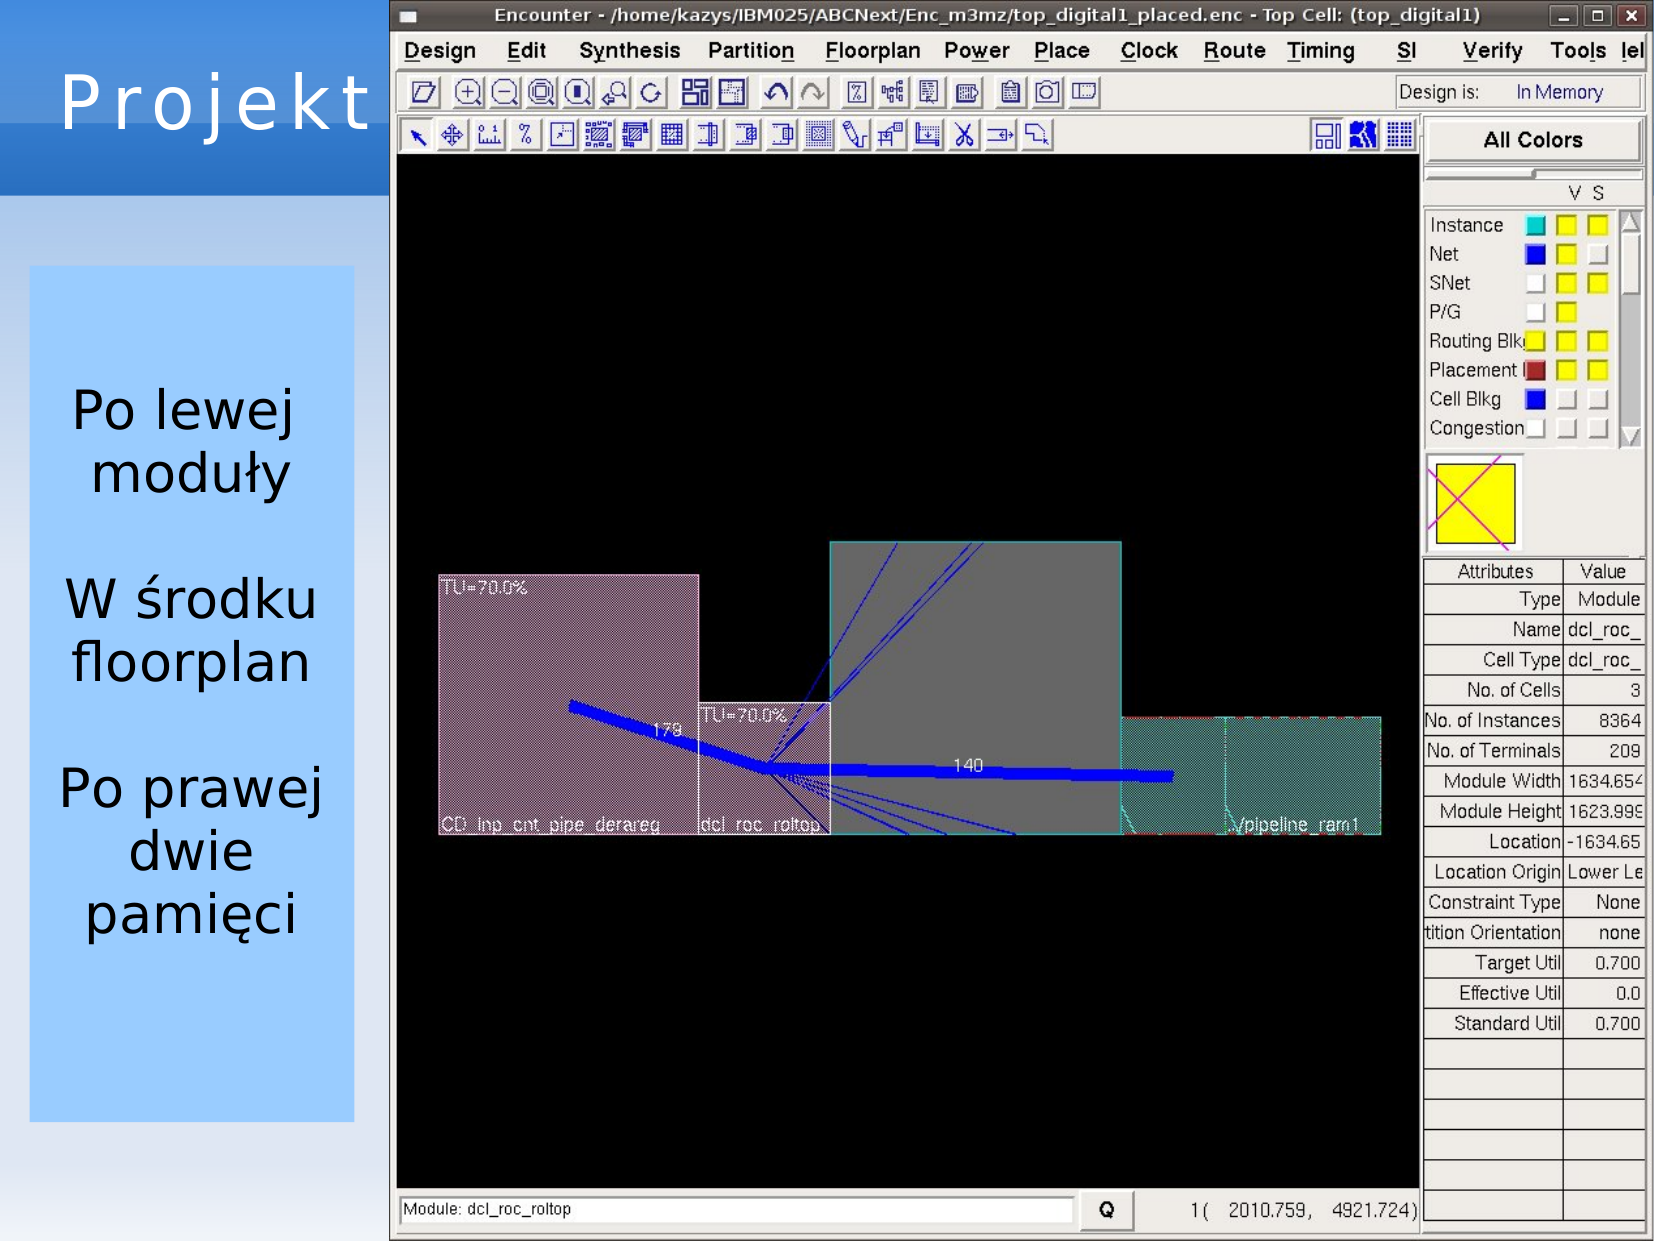

# Projekt
Po lewej
moduły
W środku
floorplan
Po prawej
dwie
pamięci